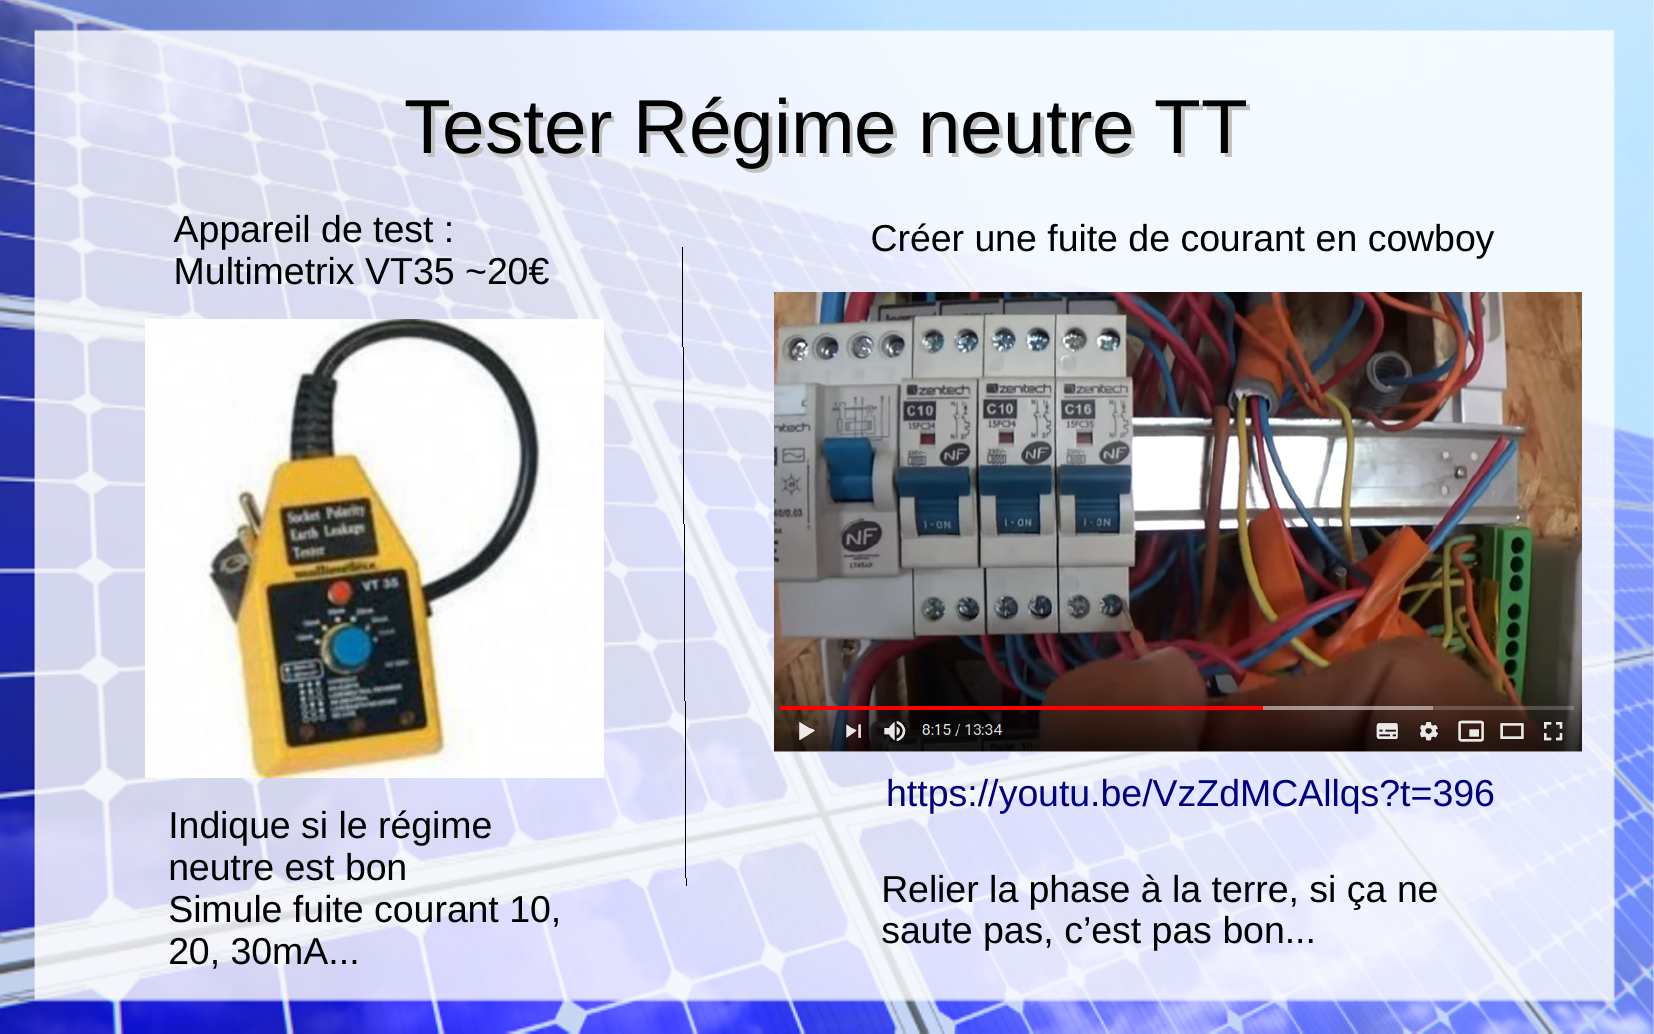

# Tester Régime neutre TT
Appareil de test :
Multimetrix VT35 ~20€
Créer une fuite de courant en cowboy
https://youtu.be/VzZdMCAllqs?t=396
Indique si le régime neutre est bon
Simule fuite courant 10, 20, 30mA...
Relier la phase à la terre, si ça ne saute pas, c’est pas bon...